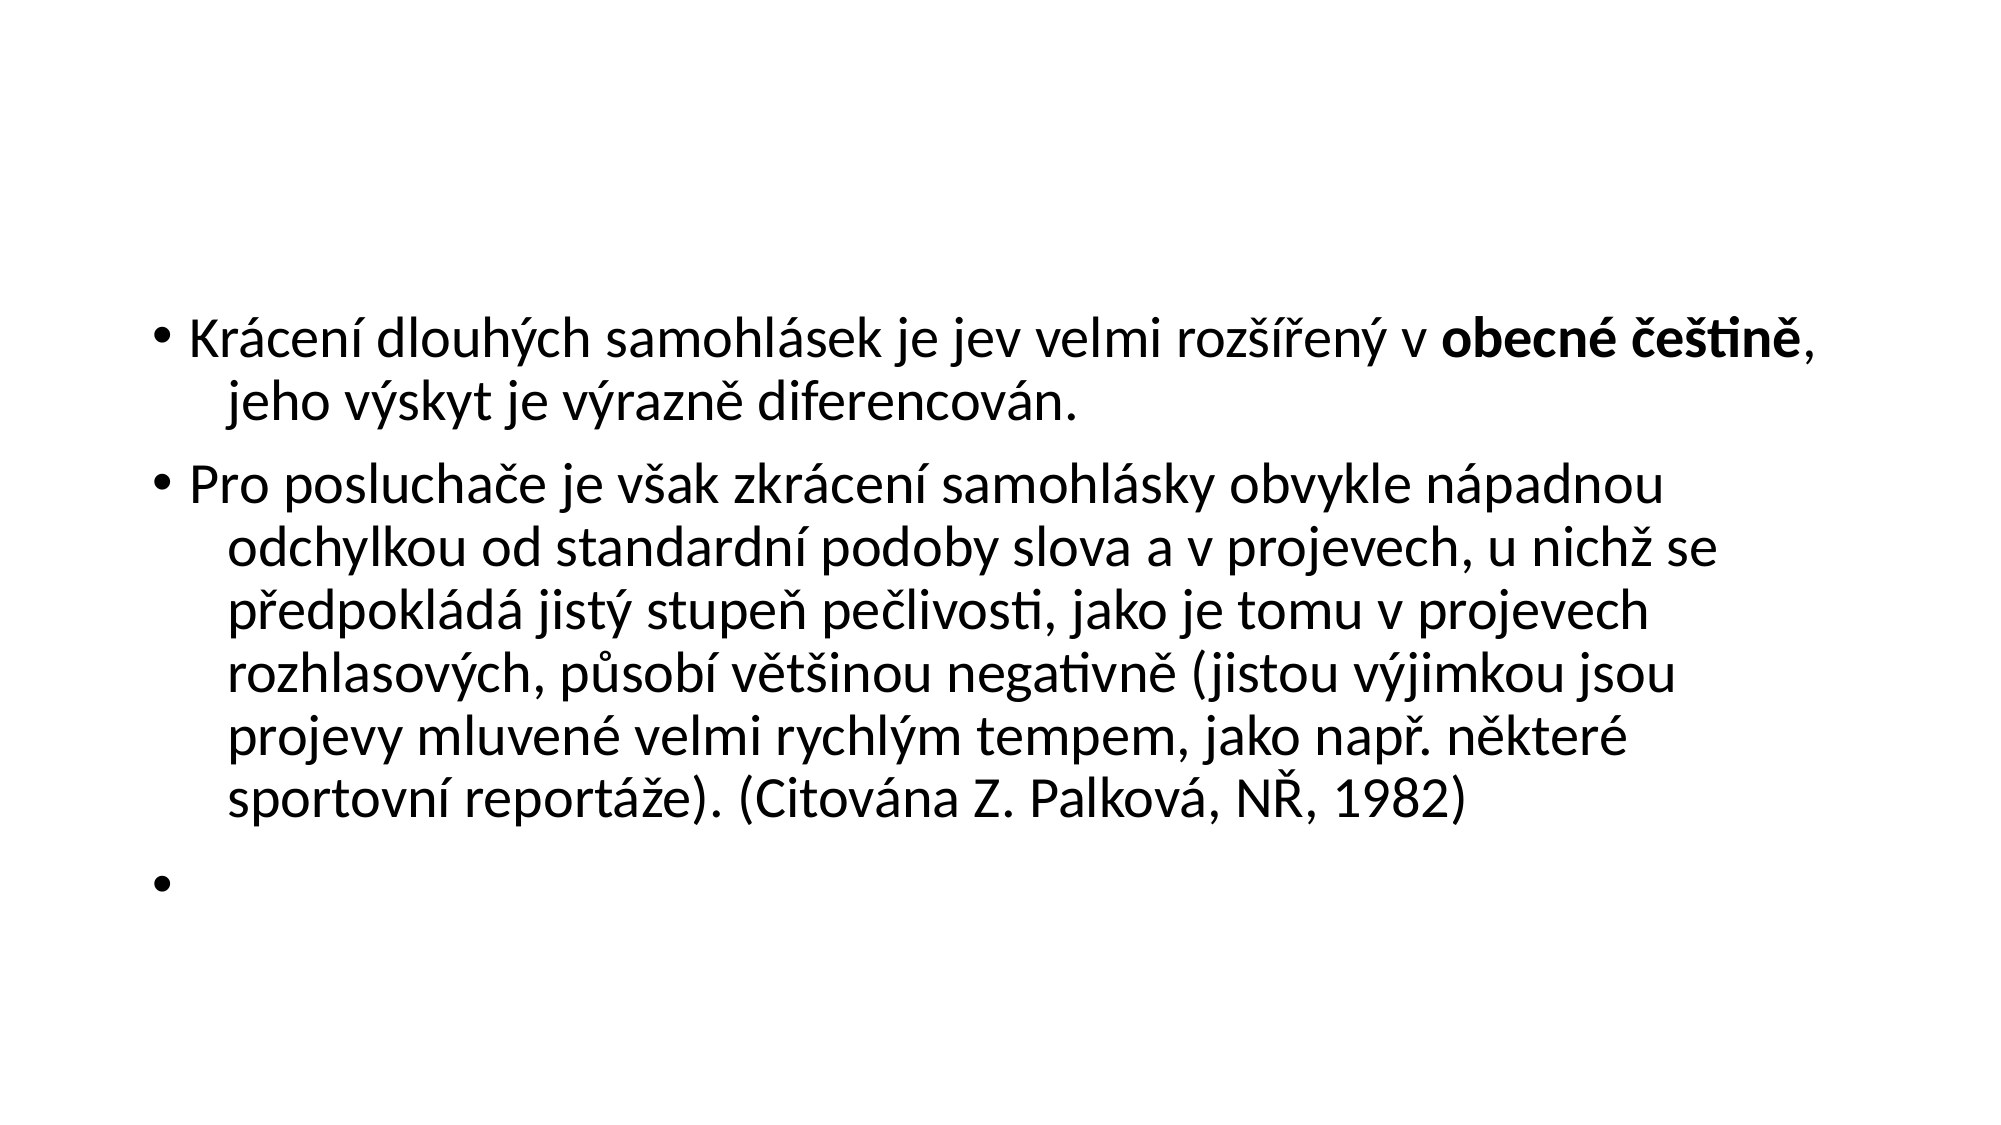

#
Krácení dlouhých samohlásek je jev velmi rozšířený v obecné češtině, jeho výskyt je výrazně diferencován.
Pro posluchače je však zkrácení samohlásky obvykle nápadnou odchylkou od standardní podoby slova a v projevech, u nichž se předpokládá jistý stupeň pečlivosti, jako je tomu v projevech rozhlasových, působí většinou negativně (jistou výjimkou jsou projevy mluvené velmi rychlým tempem, jako např. některé sportovní reportáže). (Citována Z. Palková, NŘ, 1982)